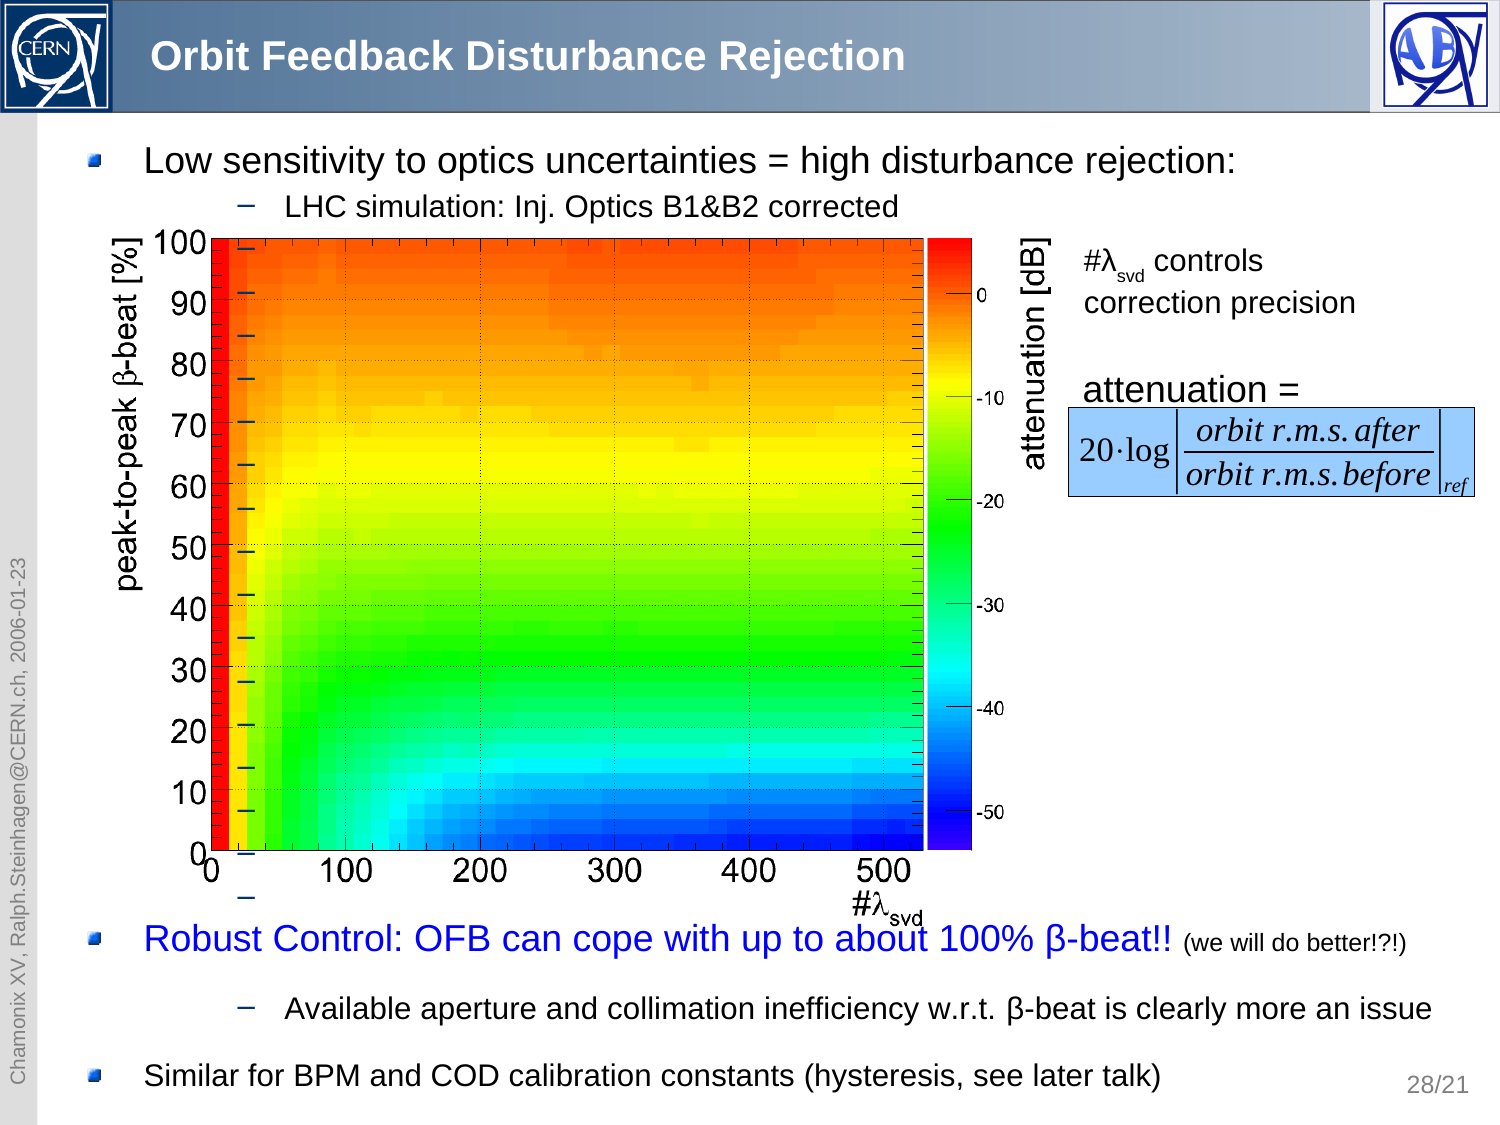

# Orbit Feedback Disturbance Rejection
Low sensitivity to optics uncertainties = high disturbance rejection:
LHC simulation: Inj. Optics B1&B2 corrected
Robust Control: OFB can cope with up to about 100% β-beat!! (we will do better!?!)
Available aperture and collimation inefficiency w.r.t. β-beat is clearly more an issue
Similar for BPM and COD calibration constants (hysteresis, see later talk)
#λsvd controls correction precision
attenuation =